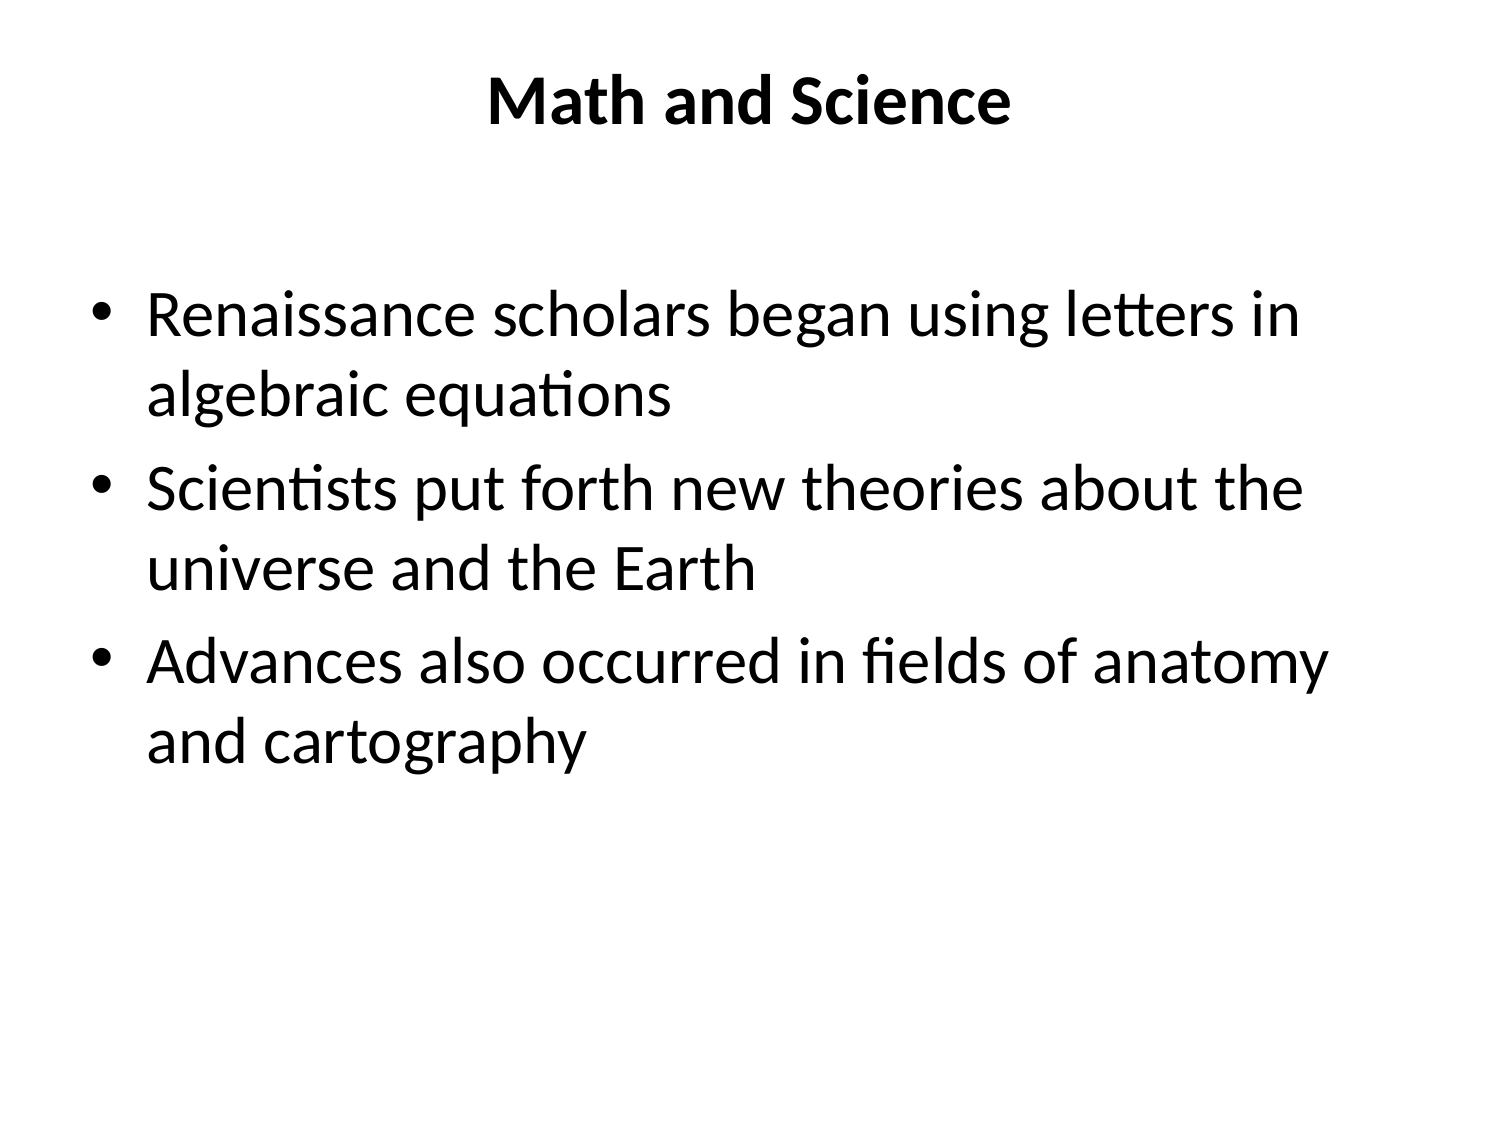

# Math and Science
Renaissance scholars began using letters in algebraic equations
Scientists put forth new theories about the universe and the Earth
Advances also occurred in fields of anatomy and cartography